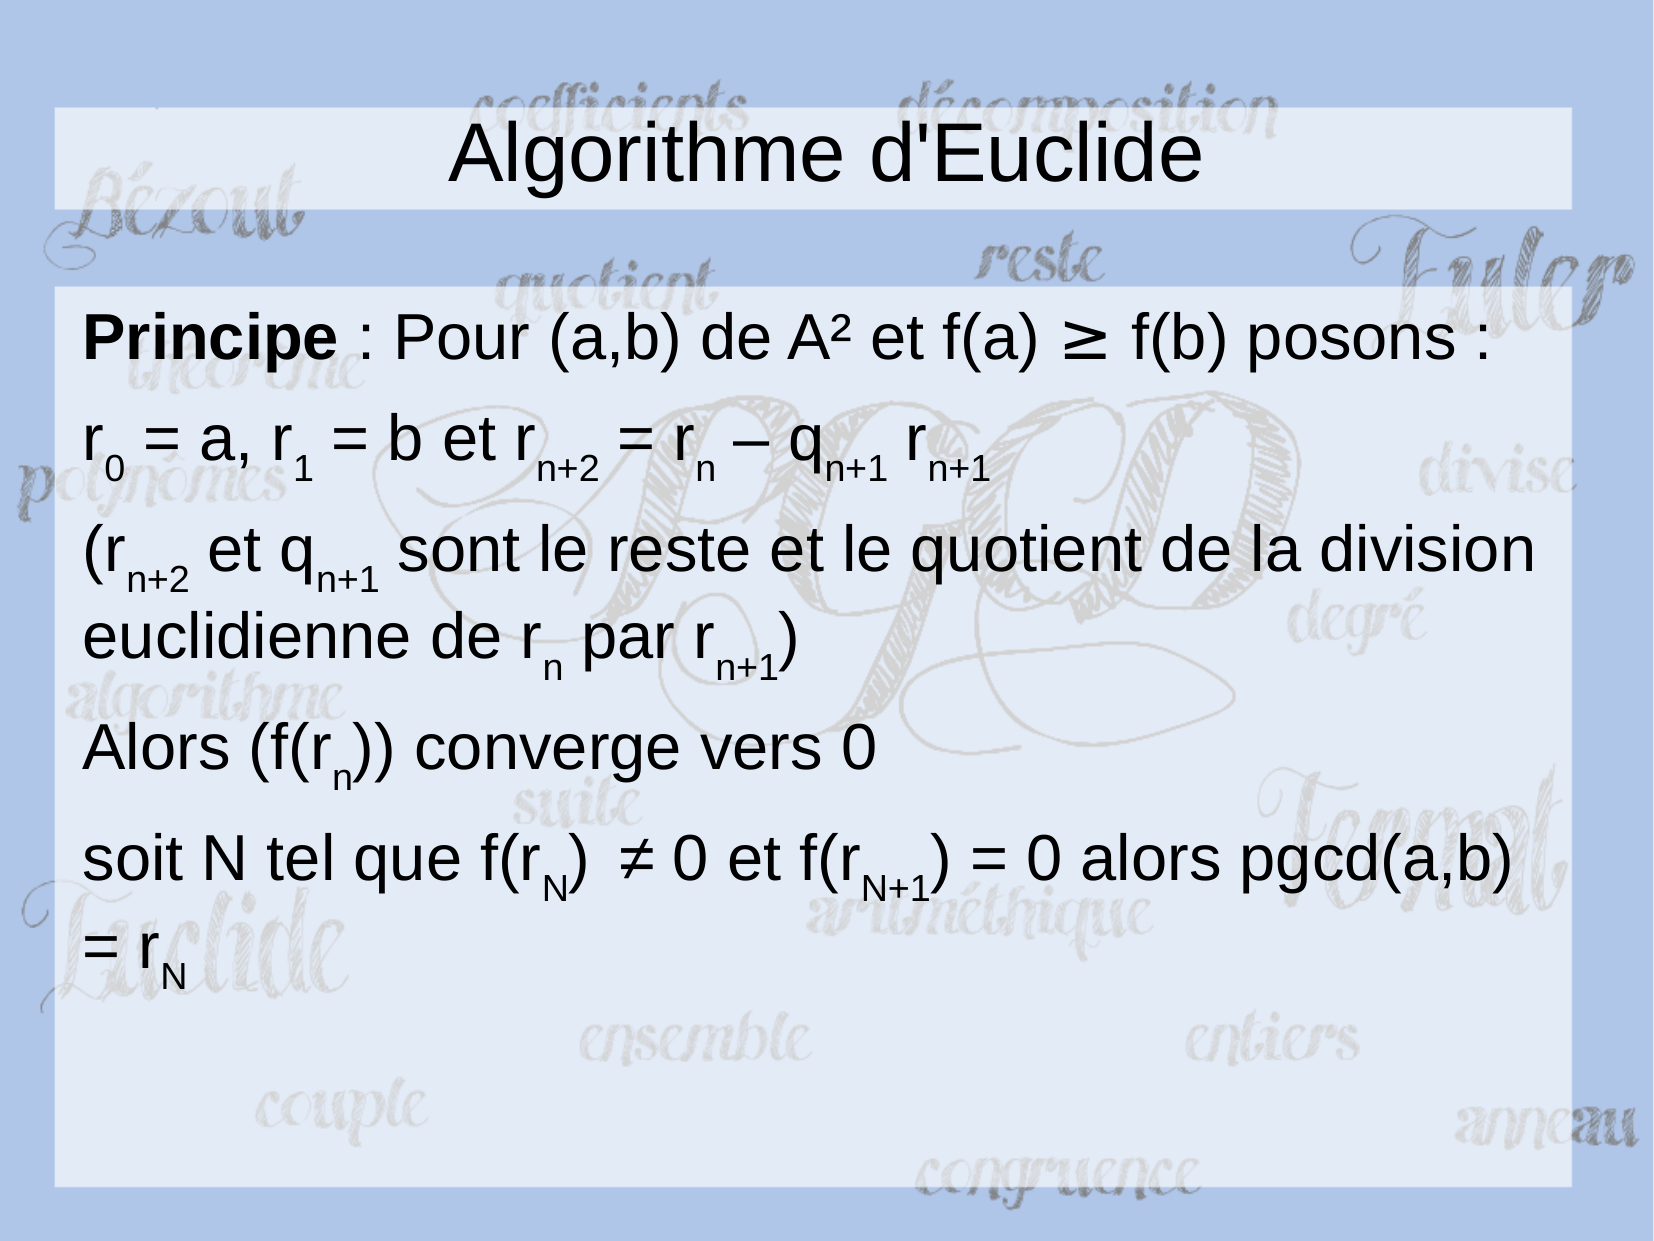

# Algorithme d'Euclide
Principe : Pour (a,b) de A² et f(a) ≥ f(b) posons :
r0 = a, r1 = b et rn+2 = rn – qn+1 rn+1
(rn+2 et qn+1 sont le reste et le quotient de la division euclidienne de rn par rn+1)
Alors (f(rn)) converge vers 0
soit N tel que f(rN) ≠ 0 et f(rN+1) = 0 alors pgcd(a,b) = rN